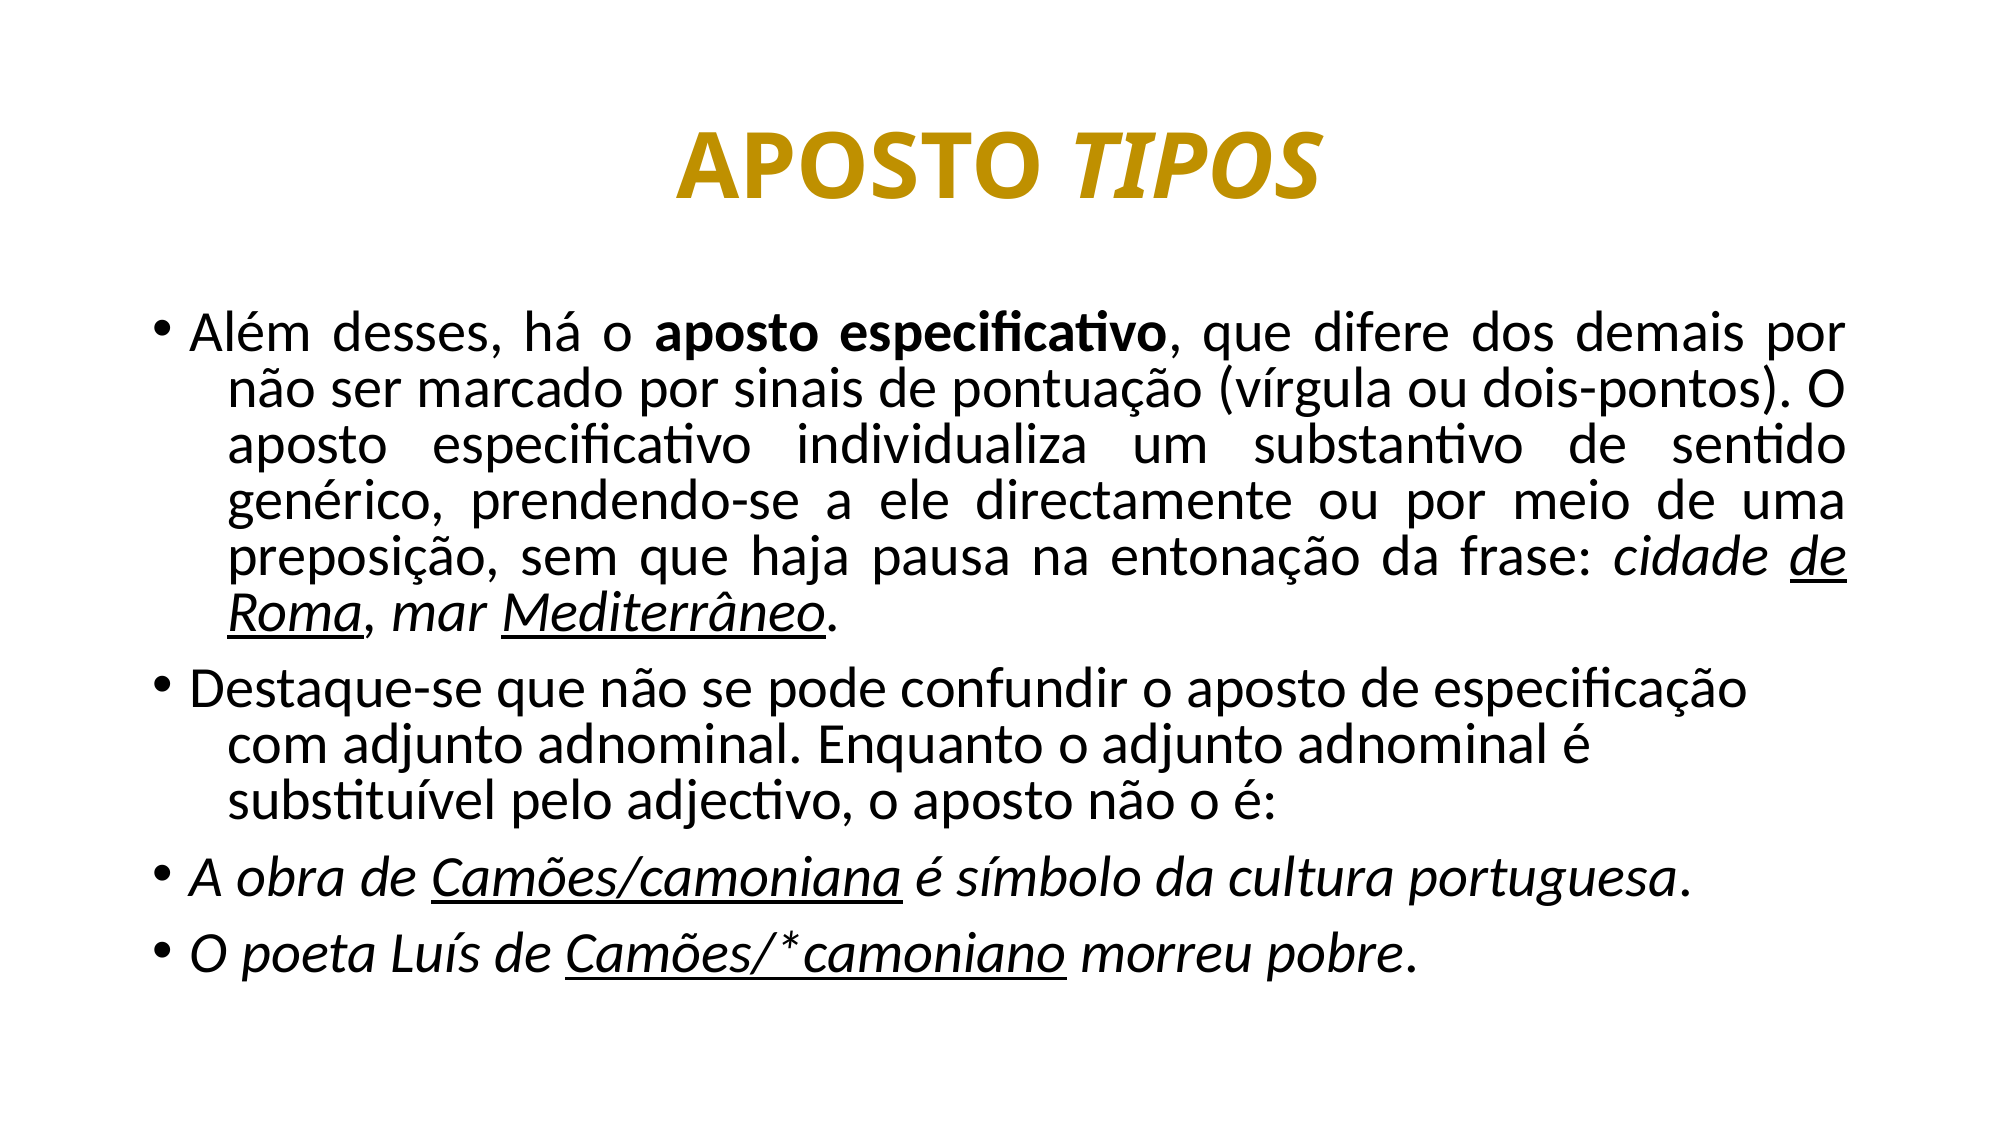

# APOSTO TIPOS
Além desses, há o aposto especificativo, que difere dos demais por não ser marcado por sinais de pontuação (vírgula ou dois-pontos). O aposto especificativo individualiza um substantivo de sentido genérico, prendendo-se a ele directamente ou por meio de uma preposição, sem que haja pausa na entonação da frase: cidade de Roma, mar Mediterrâneo.
Destaque-se que não se pode confundir o aposto de especificação com adjunto adnominal. Enquanto o adjunto adnominal é substituível pelo adjectivo, o aposto não o é:
A obra de Camões/camoniana é símbolo da cultura portuguesa.
O poeta Luís de Camões/*camoniano morreu pobre.